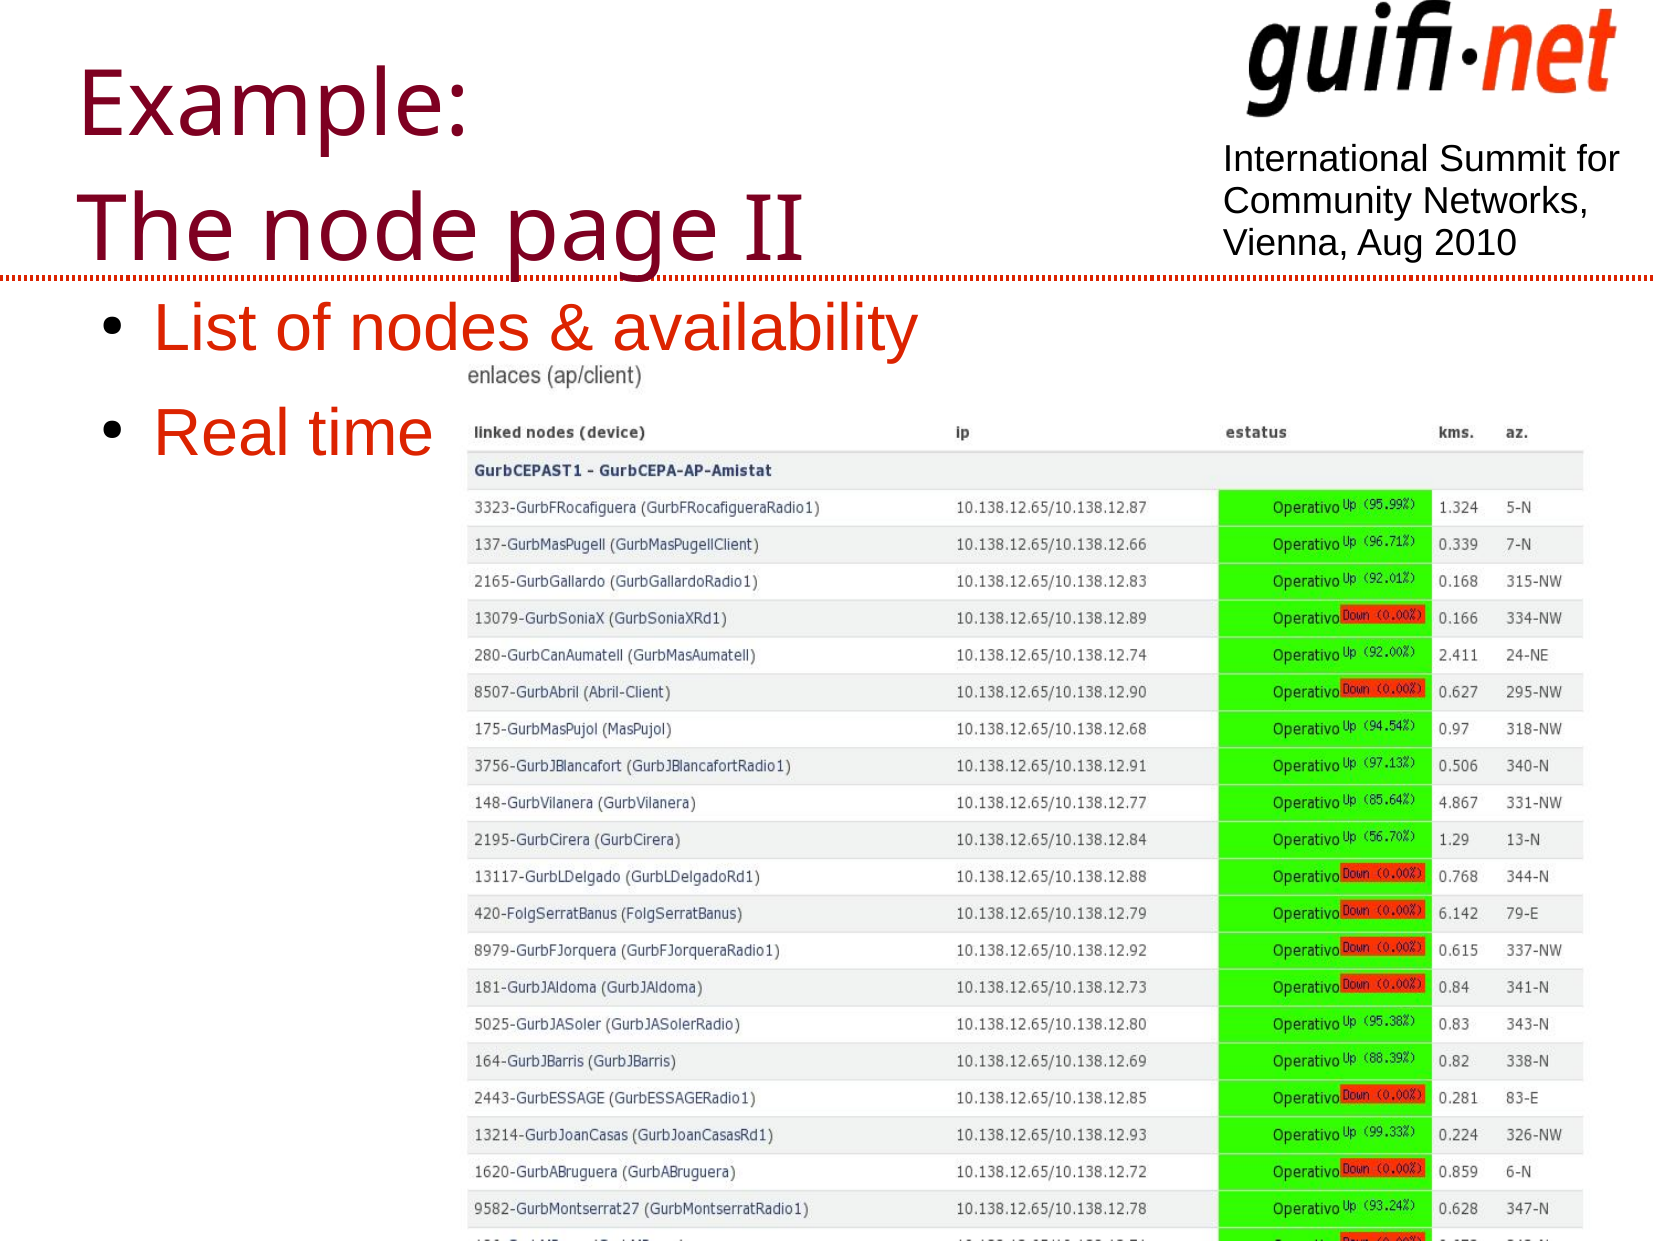

# Example: The node page II
List of nodes & availability
Real time